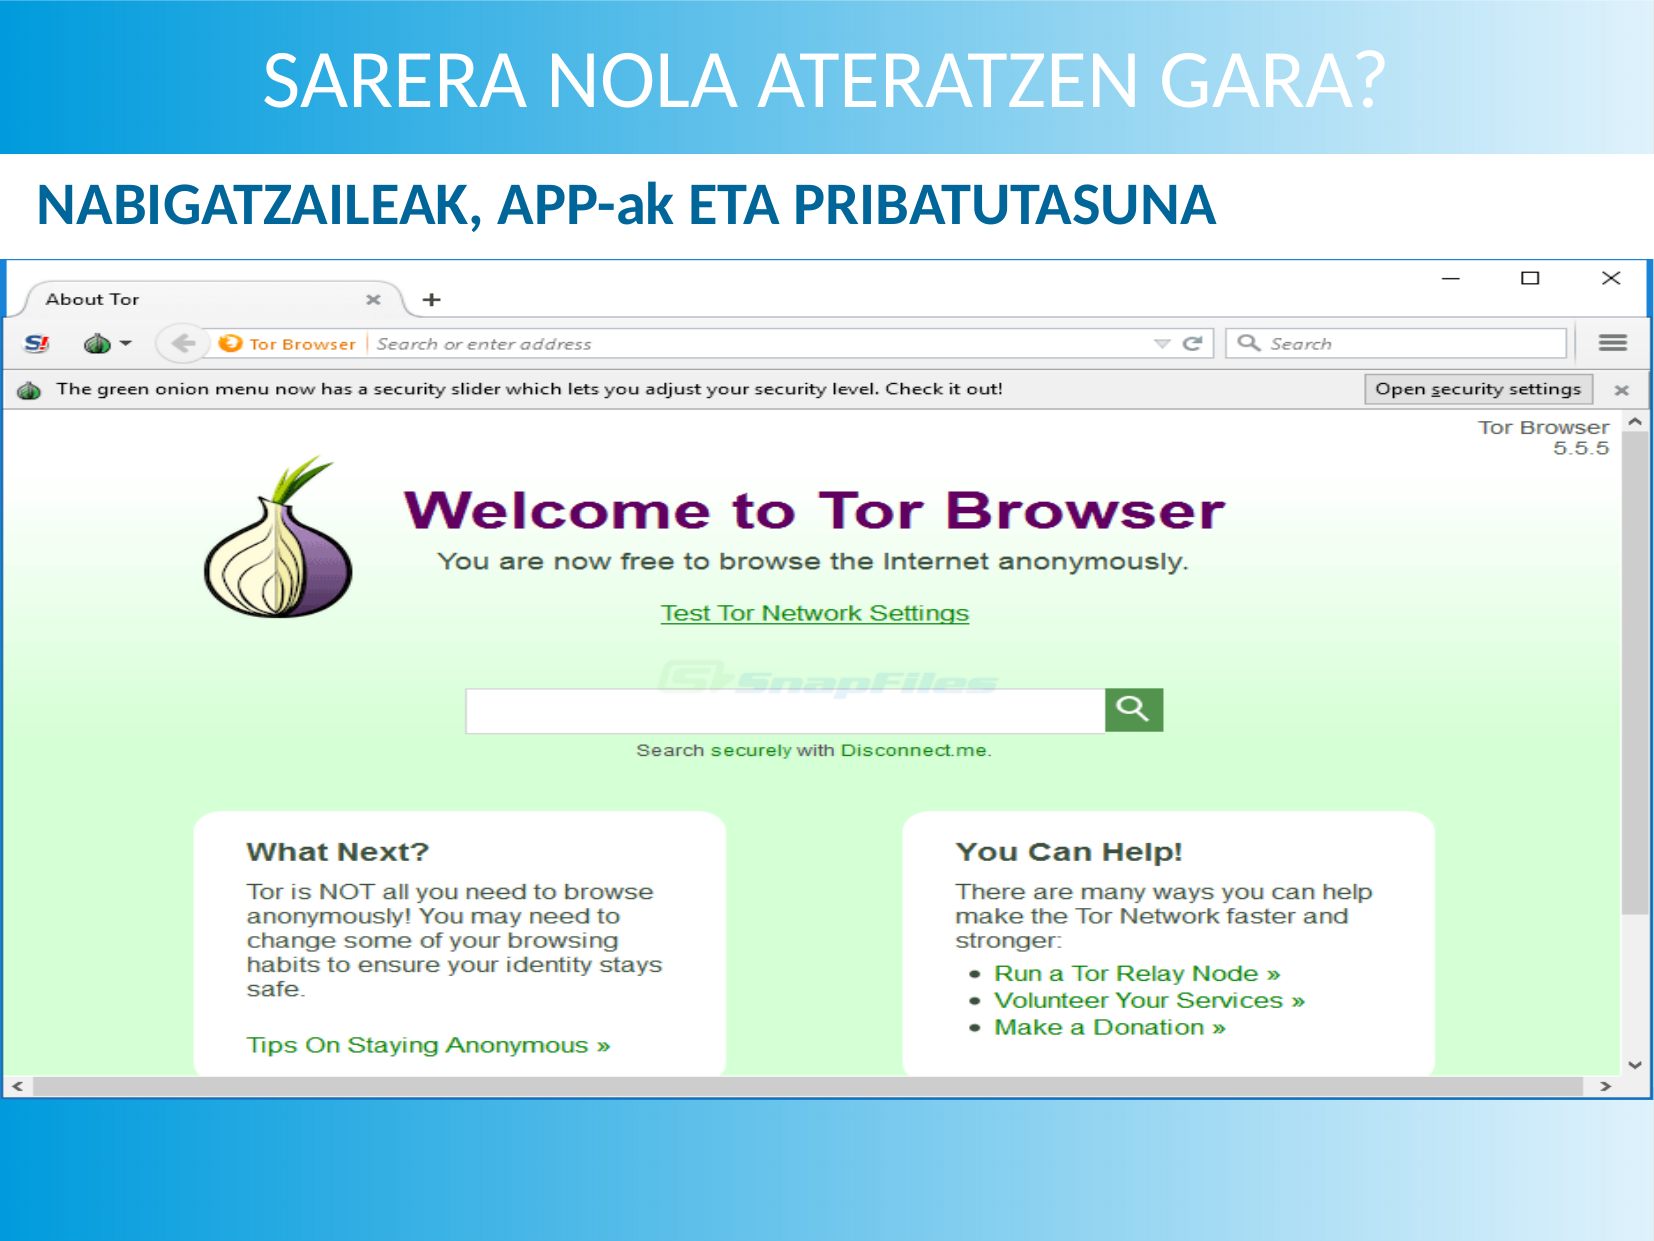

# SARERA NOLA ATERATZEN GARA?
NABIGATZAILEAK, APP-ak ETA PRIBATUTASUNA